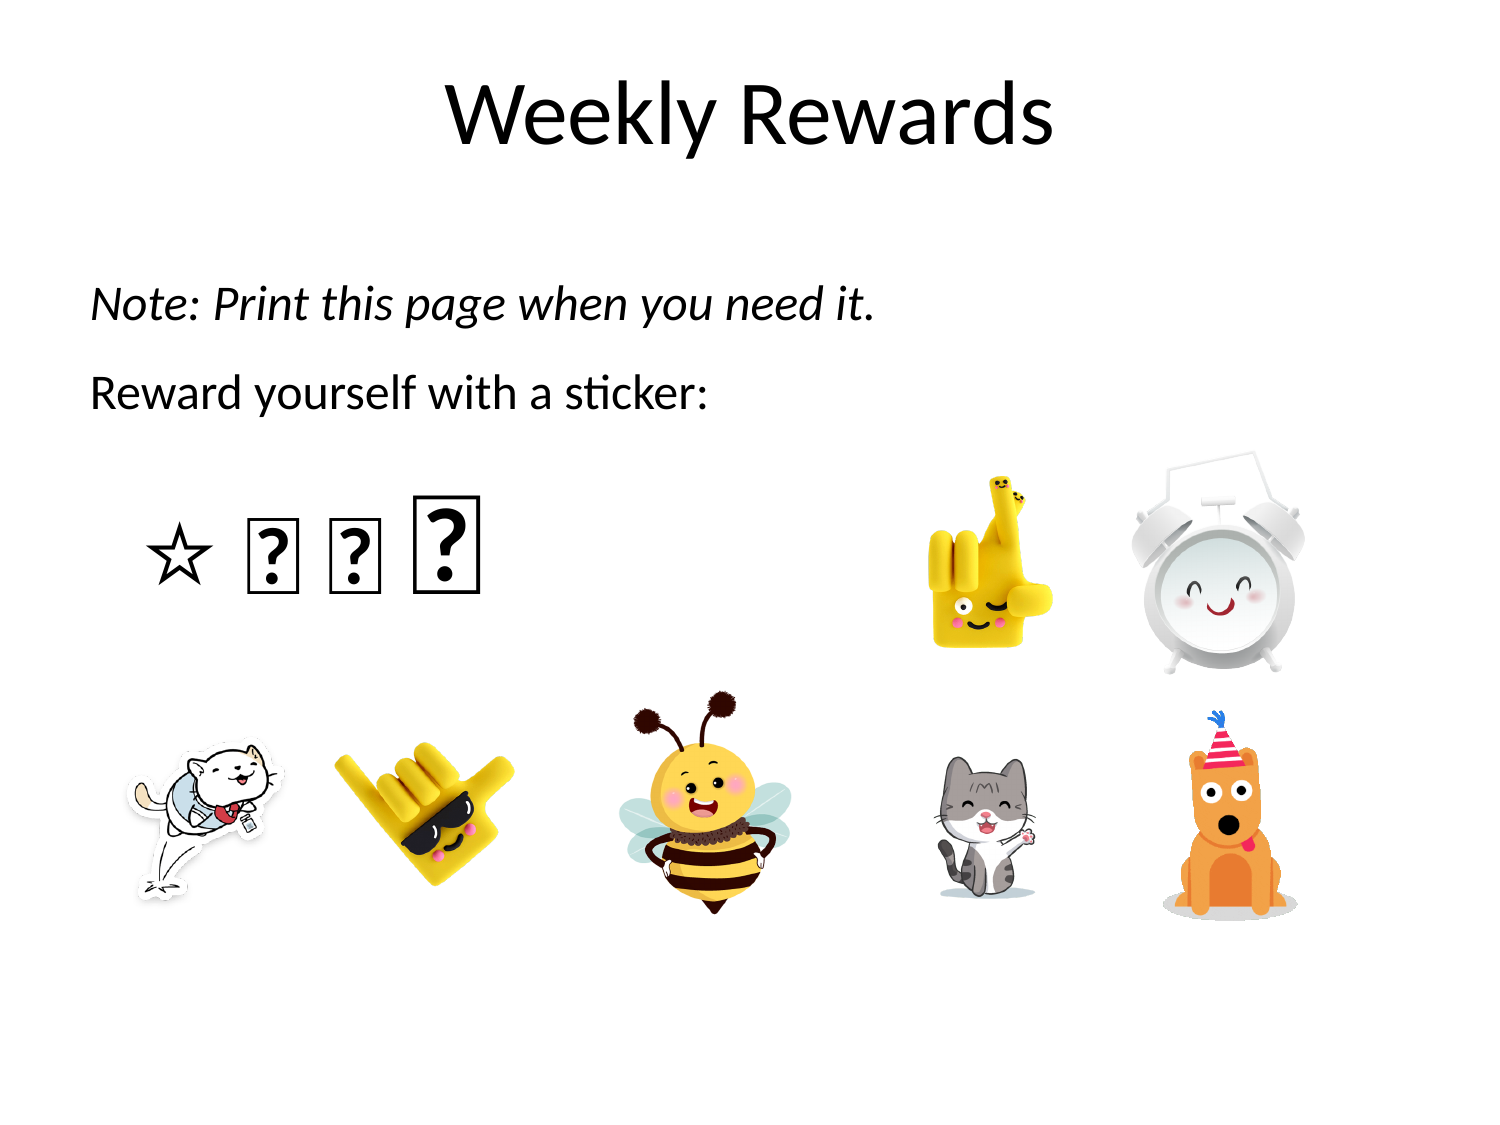

# Weekly Rewards
Note: Print this page when you need it.
Reward yourself with a sticker:
 ⭐ 🌟 🐠 🐢